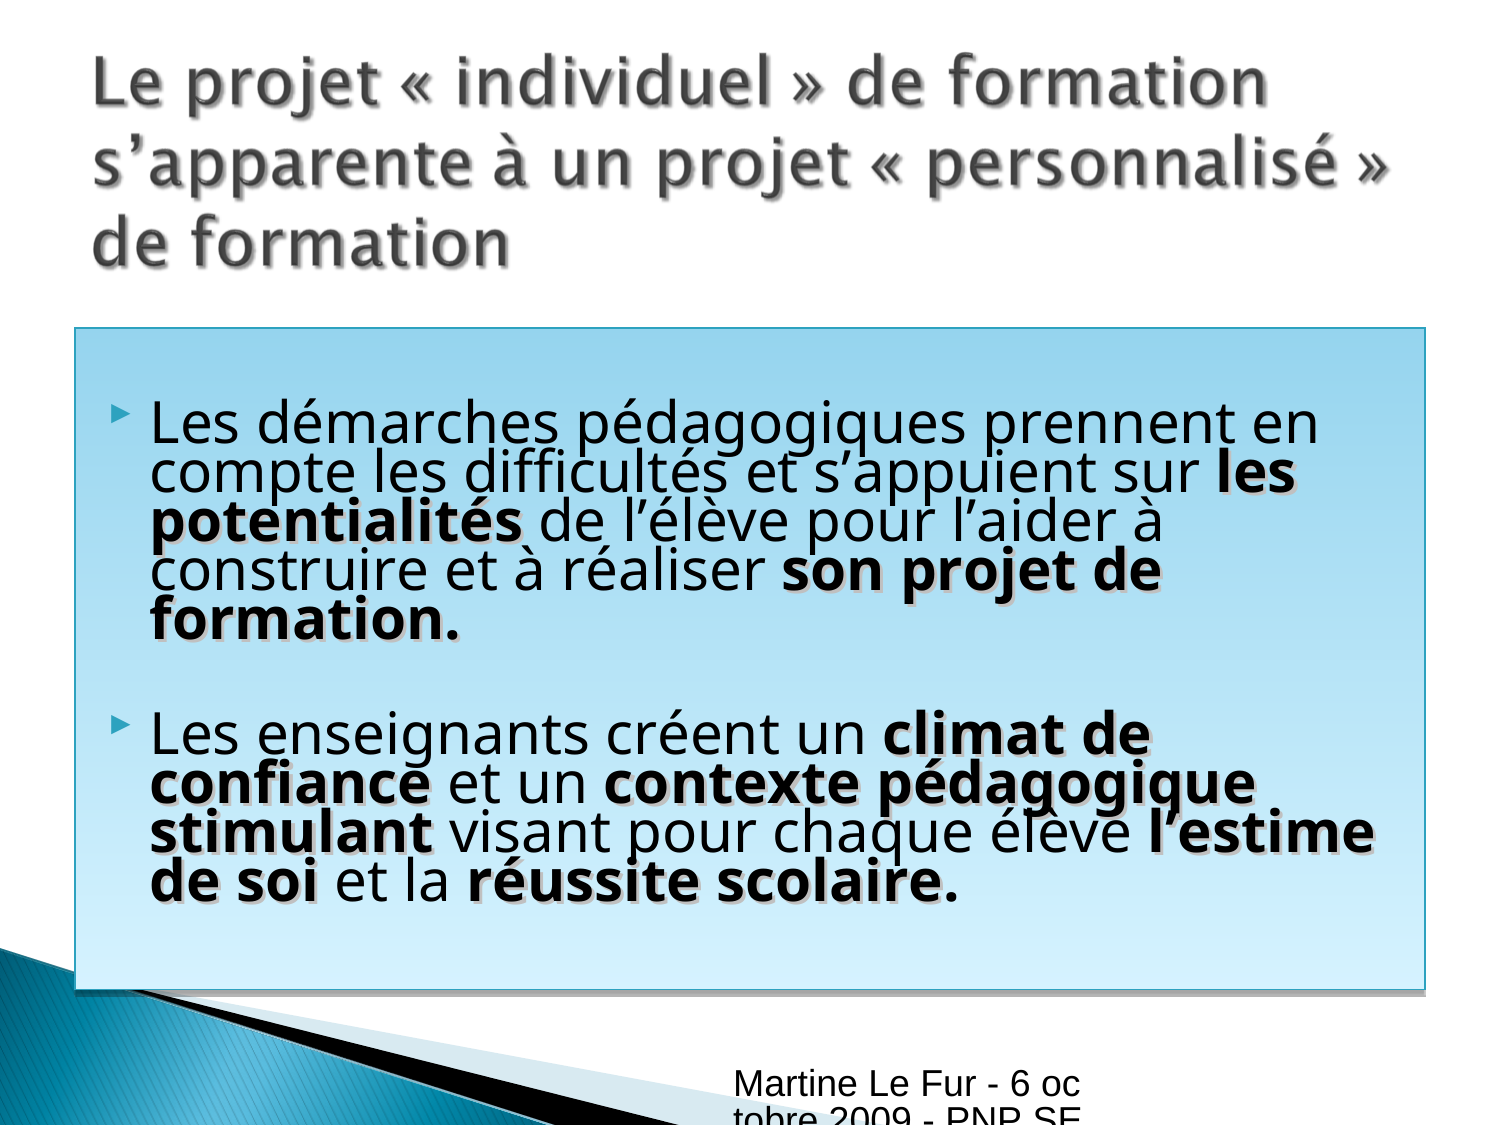

# Les démarches pédagogiques prennent en compte les difficultés et s’appuient sur les potentialités de l’élève pour l’aider à construire et à réaliser son projet de formation.
Les enseignants créent un climat de confiance et un contexte pédagogique stimulant visant pour chaque élève l’estime de soi et la réussite scolaire.
Martine Le Fur - 6 octobre 2009 - PNP SEGPA